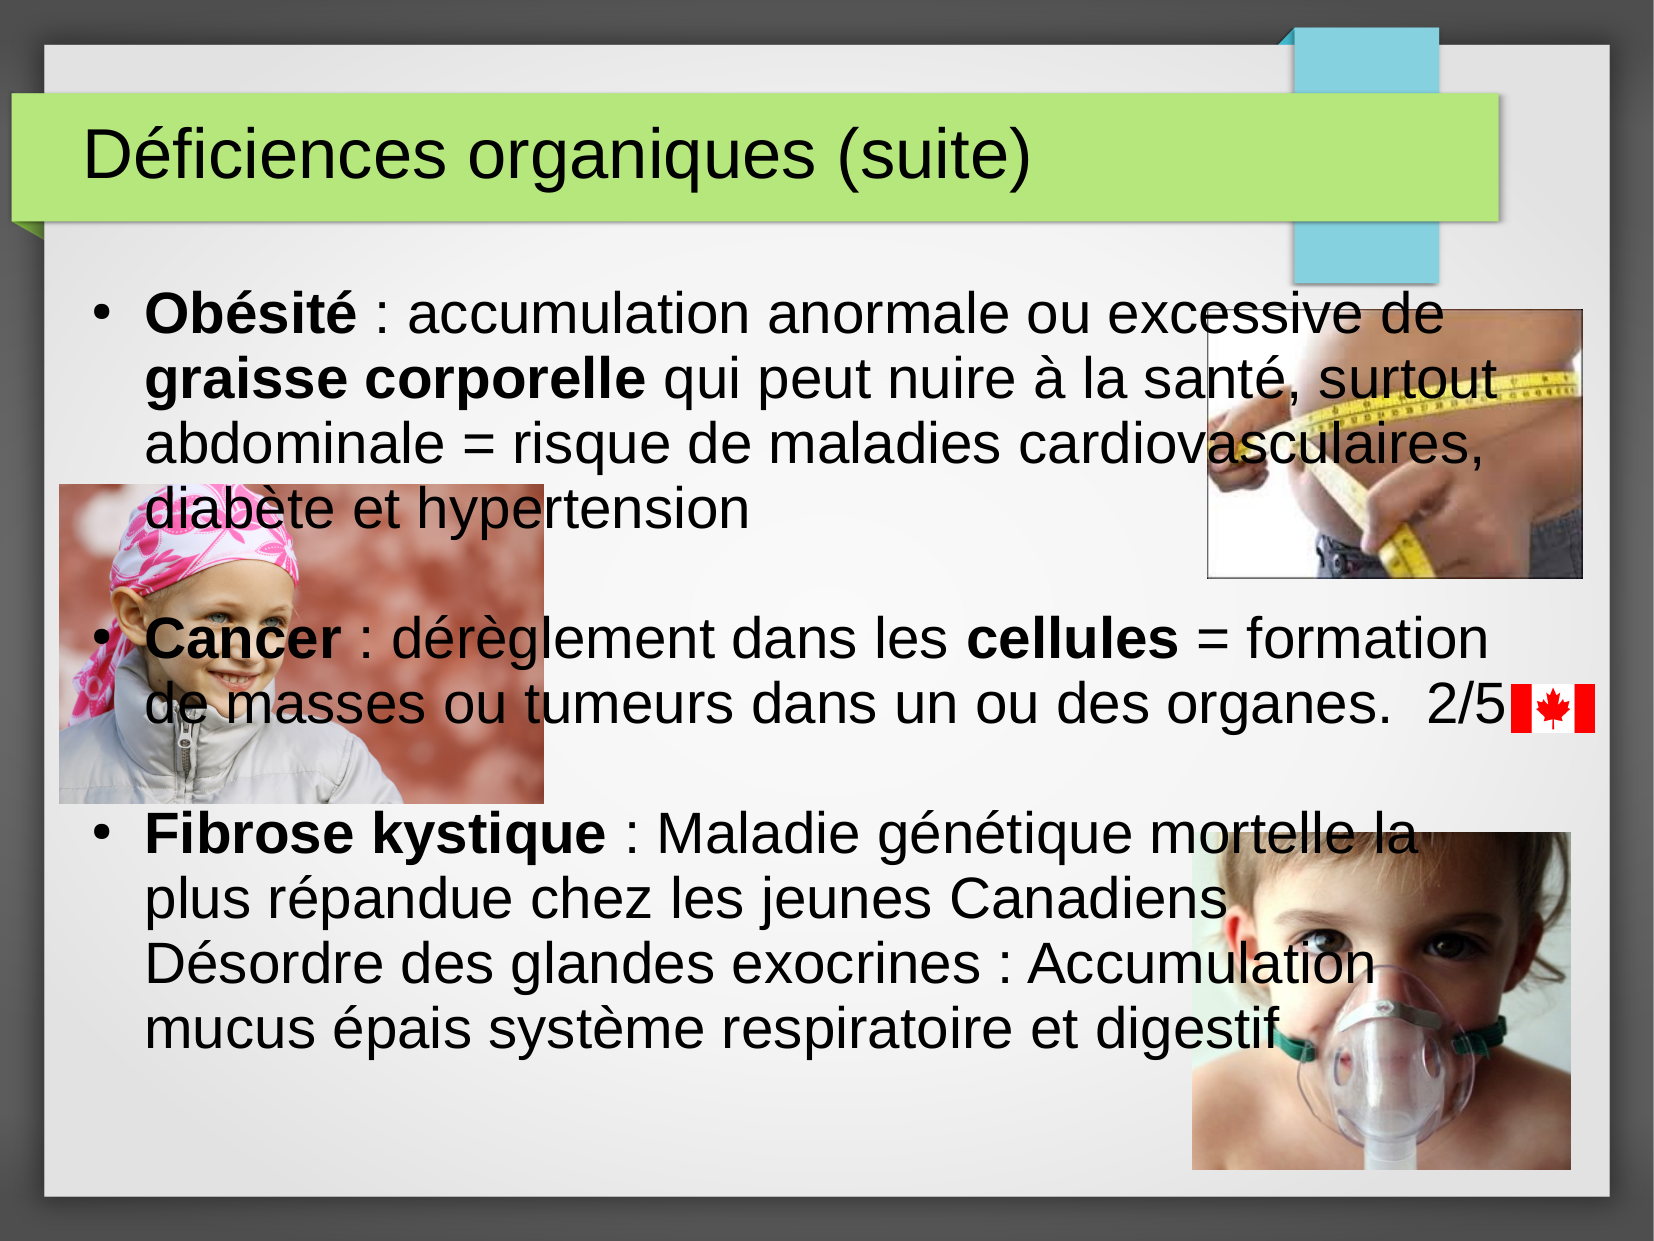

# Déficiences organiques (suite)
Obésité : accumulation anormale ou excessive de graisse corporelle qui peut nuire à la santé, surtout abdominale = risque de maladies cardiovasculaires, diabète et hypertension
Cancer : dérèglement dans les cellules = formation de masses ou tumeurs dans un ou des organes. 2/5
Fibrose kystique : Maladie génétique mortelle la plus répandue chez les jeunes Canadiens
Désordre des glandes exocrines : Accumulation mucus épais système respiratoire et digestif